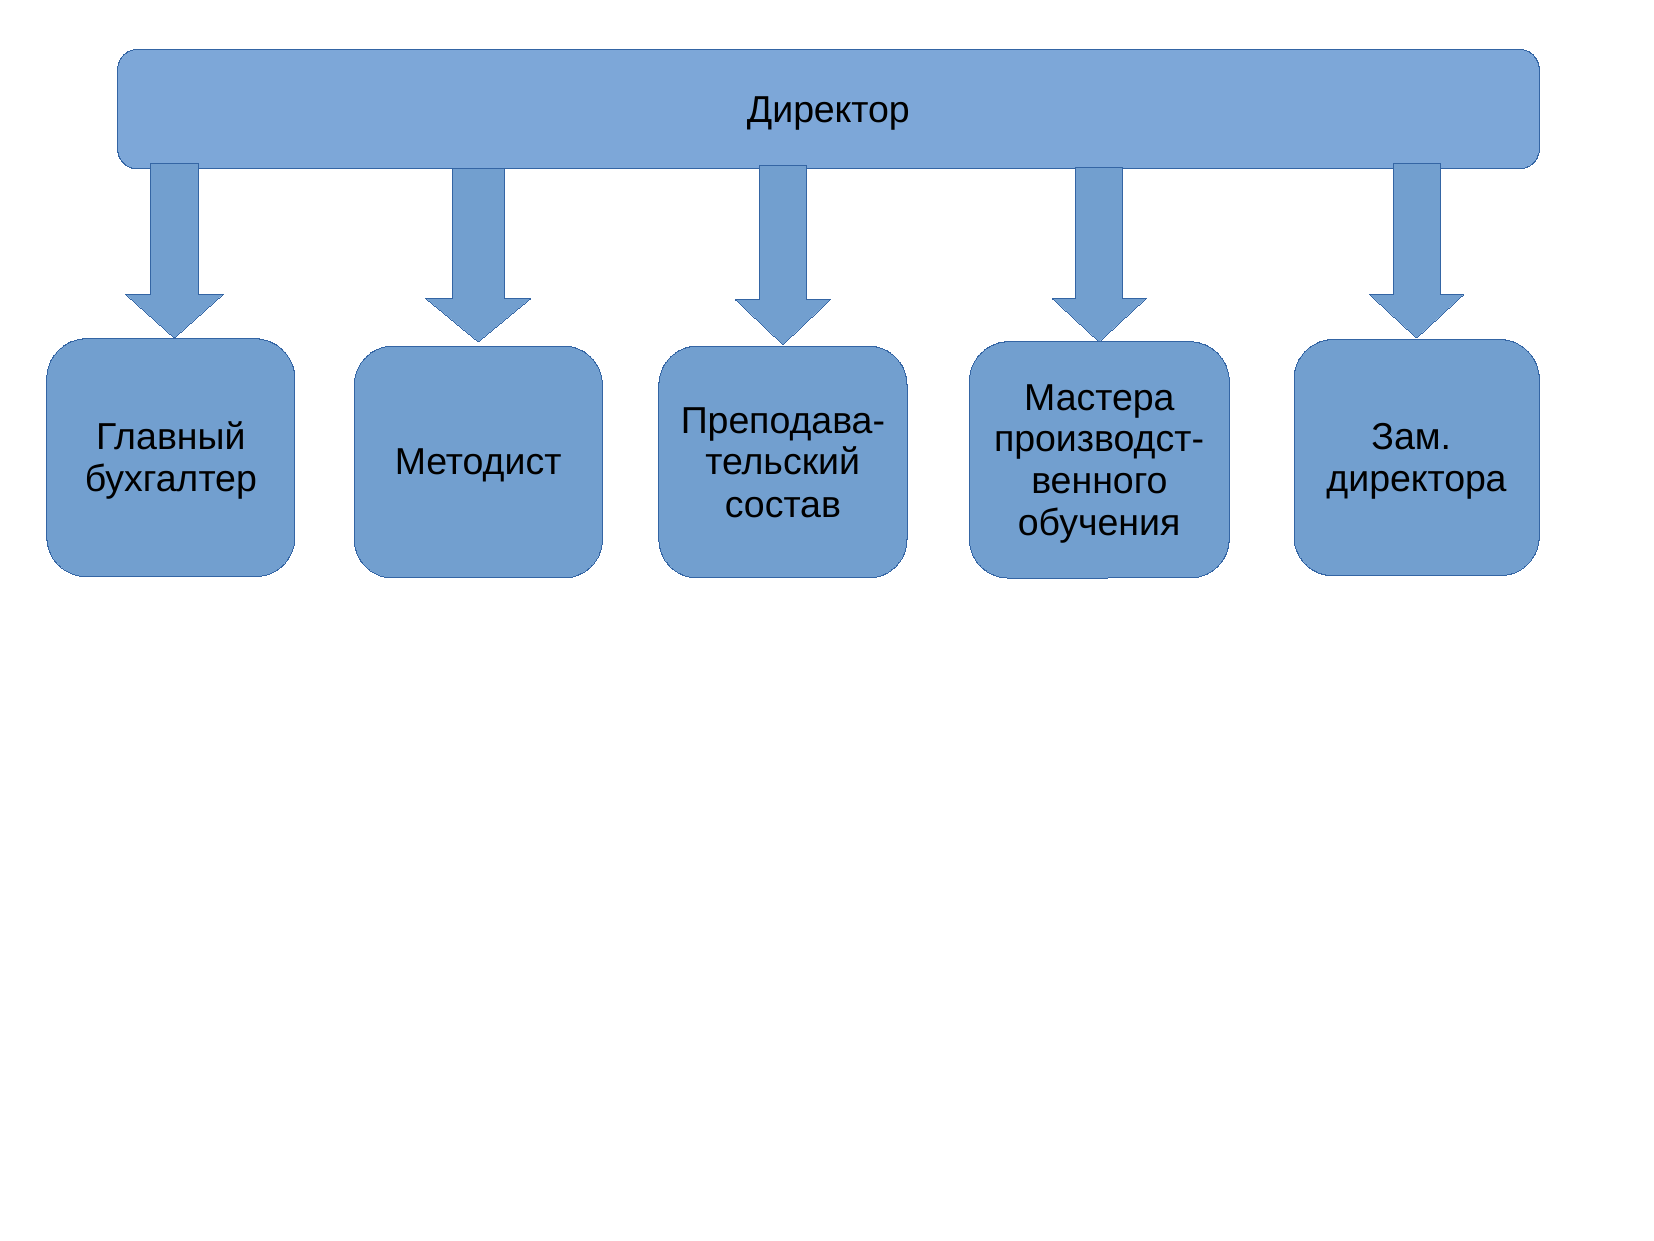

Директор
Главный
бухгалтер
Зам.
директора
Мастера
производст-
венного
обучения
Методист
Преподава-
тельский
состав